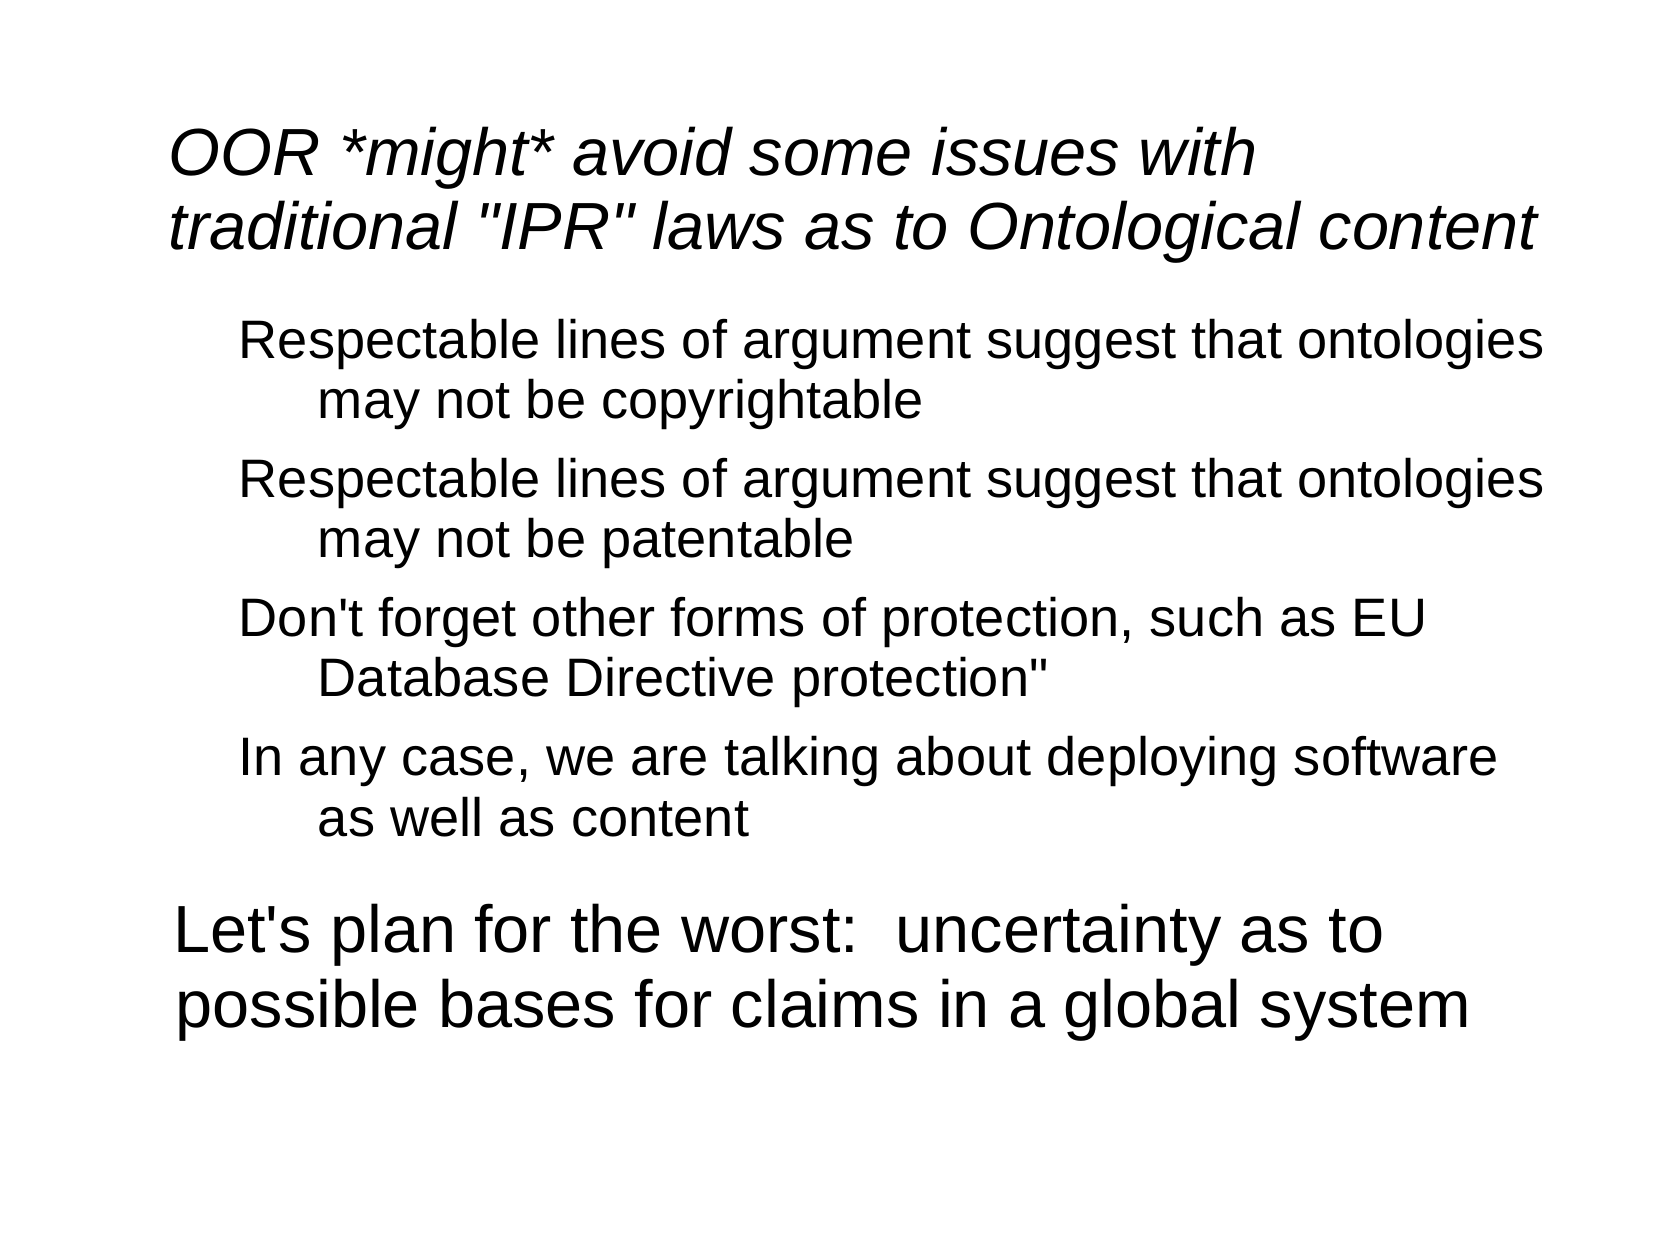

OOR *might* avoid some issues with traditional "IPR" laws as to Ontological content
Respectable lines of argument suggest that ontologies may not be copyrightable
Respectable lines of argument suggest that ontologies may not be patentable
Don't forget other forms of protection, such as EU Database Directive protection"
In any case, we are talking about deploying software as well as content
Let's plan for the worst: uncertainty as to possible bases for claims in a global system